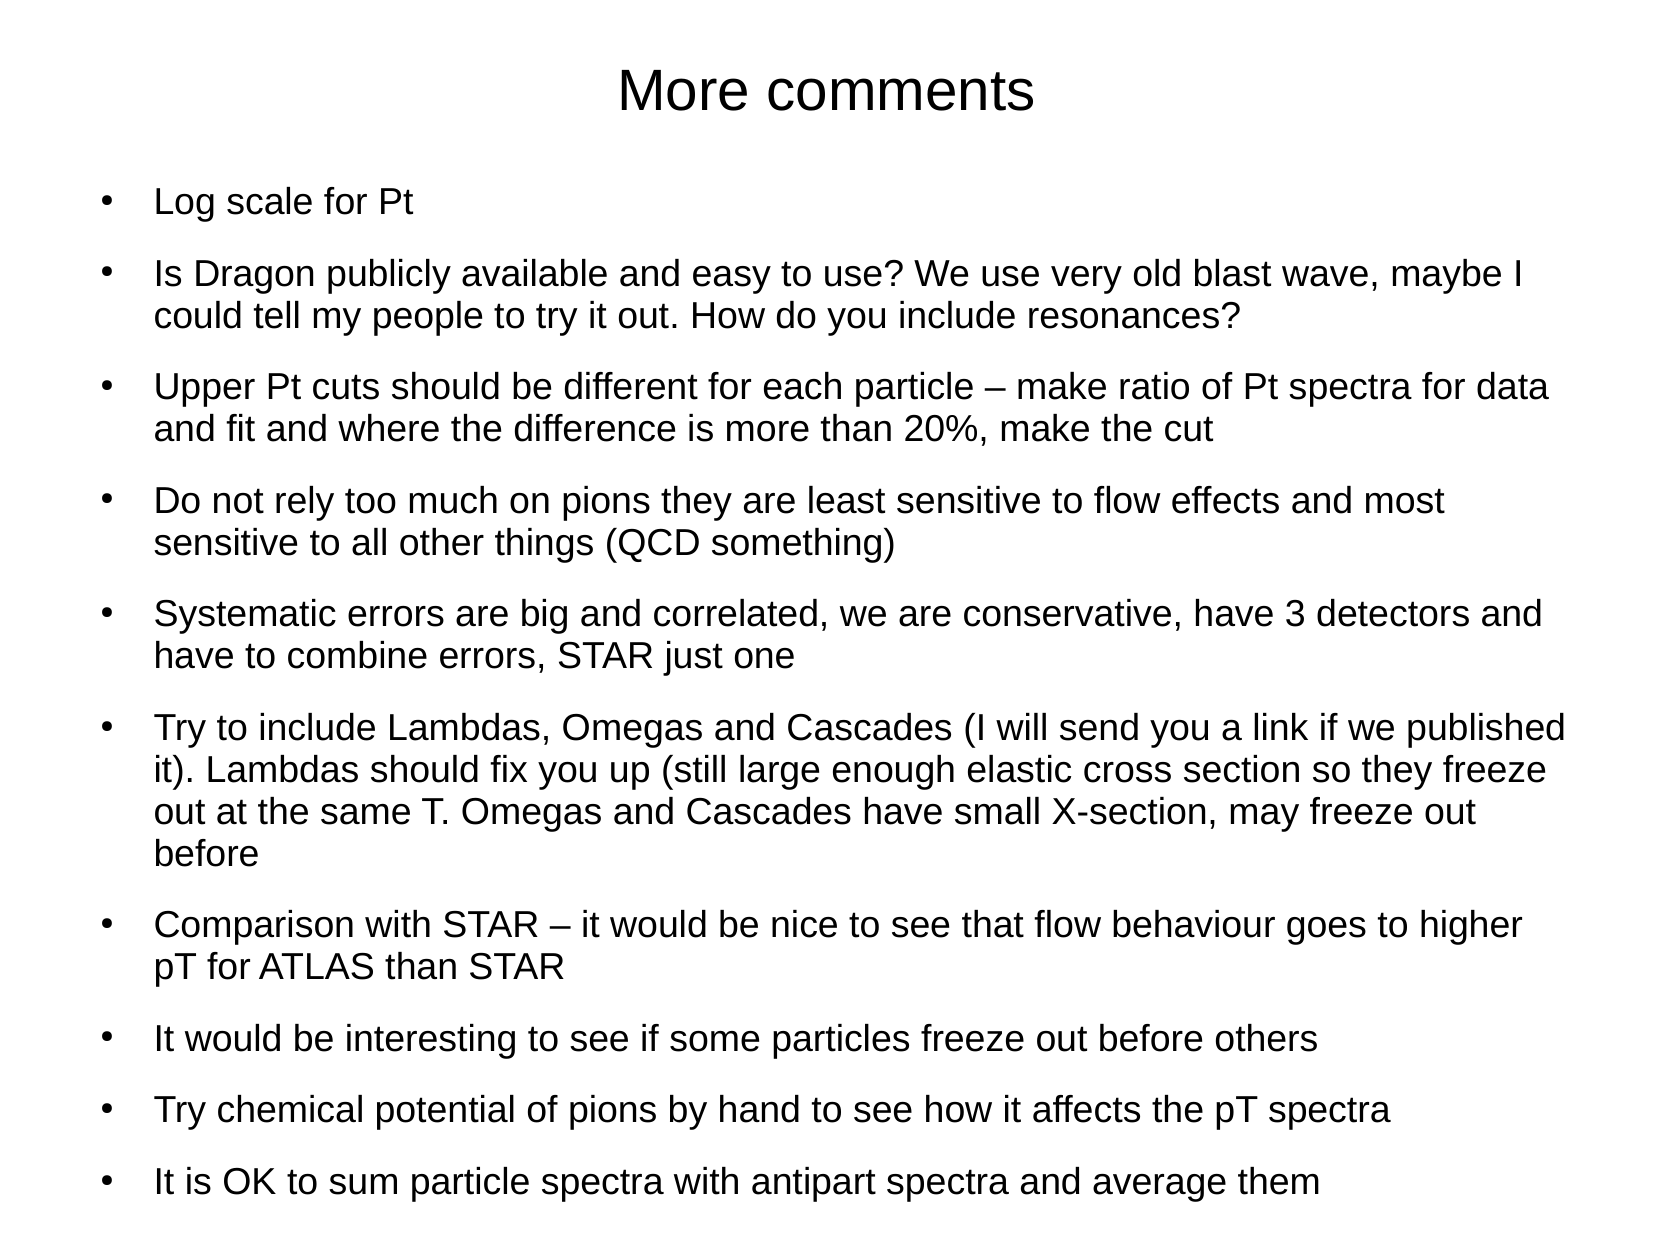

# More comments
Log scale for Pt
Is Dragon publicly available and easy to use? We use very old blast wave, maybe I could tell my people to try it out. How do you include resonances?
Upper Pt cuts should be different for each particle – make ratio of Pt spectra for data and fit and where the difference is more than 20%, make the cut
Do not rely too much on pions they are least sensitive to flow effects and most sensitive to all other things (QCD something)
Systematic errors are big and correlated, we are conservative, have 3 detectors and have to combine errors, STAR just one
Try to include Lambdas, Omegas and Cascades (I will send you a link if we published it). Lambdas should fix you up (still large enough elastic cross section so they freeze out at the same T. Omegas and Cascades have small X-section, may freeze out before
Comparison with STAR – it would be nice to see that flow behaviour goes to higher pT for ATLAS than STAR
It would be interesting to see if some particles freeze out before others
Try chemical potential of pions by hand to see how it affects the pT spectra
It is OK to sum particle spectra with antipart spectra and average them